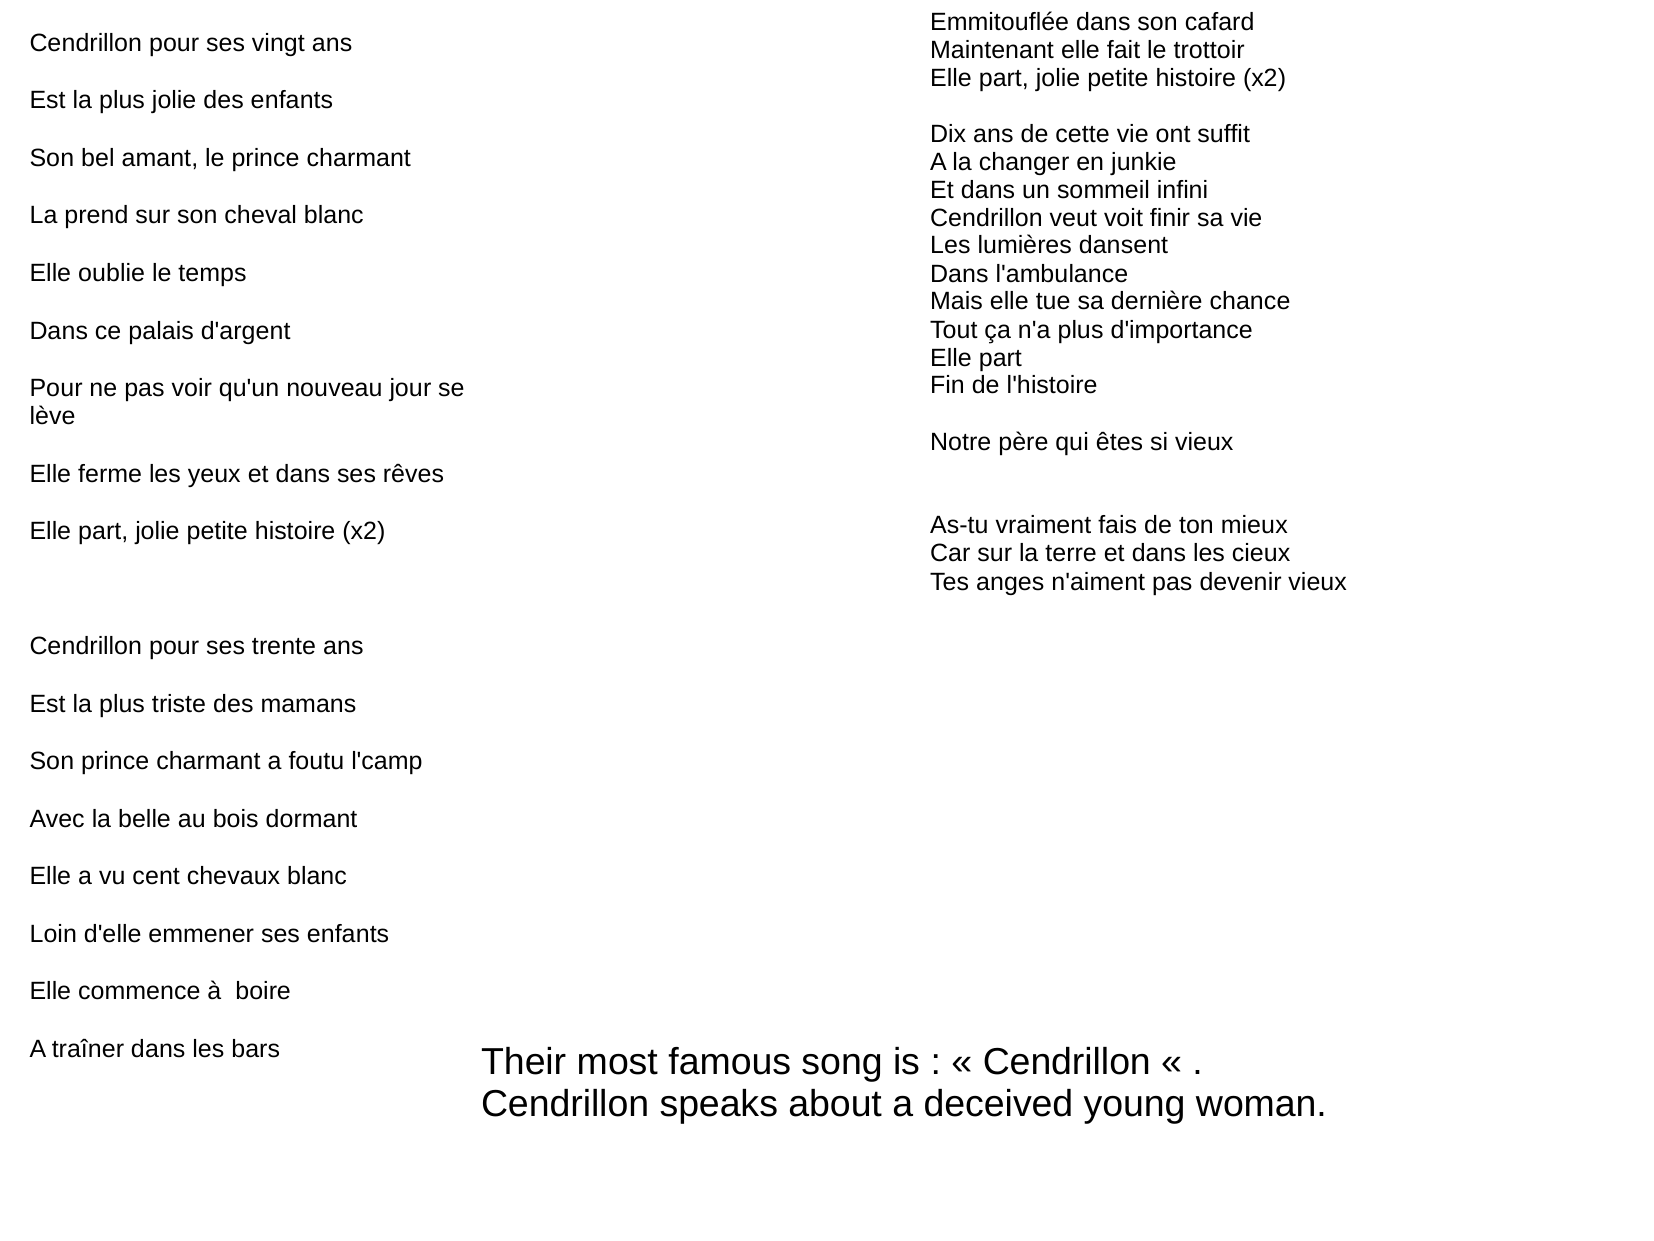

Emmitouflée dans son cafard
Maintenant elle fait le trottoir
Elle part, jolie petite histoire (x2)
Dix ans de cette vie ont suffit
A la changer en junkie
Et dans un sommeil infini
Cendrillon veut voit finir sa vie
Les lumières dansent
Dans l'ambulance
Mais elle tue sa dernière chance
Tout ça n'a plus d'importance
Elle part
Fin de l'histoire
Notre père qui êtes si vieux
As-tu vraiment fais de ton mieux
Car sur la terre et dans les cieux
Tes anges n'aiment pas devenir vieux
# Cendrillon pour ses vingt ans
Est la plus jolie des enfants
Son bel amant, le prince charmant
La prend sur son cheval blanc
Elle oublie le temps
Dans ce palais d'argent
Pour ne pas voir qu'un nouveau jour se lève
Elle ferme les yeux et dans ses rêves
Elle part, jolie petite histoire (x2)
Cendrillon pour ses trente ans
Est la plus triste des mamans
Son prince charmant a foutu l'camp
Avec la belle au bois dormant
Elle a vu cent chevaux blanc
Loin d'elle emmener ses enfants
Elle commence à boire
A traîner dans les bars
Their most famous song is : « Cendrillon « .
Cendrillon speaks about a deceived young woman.